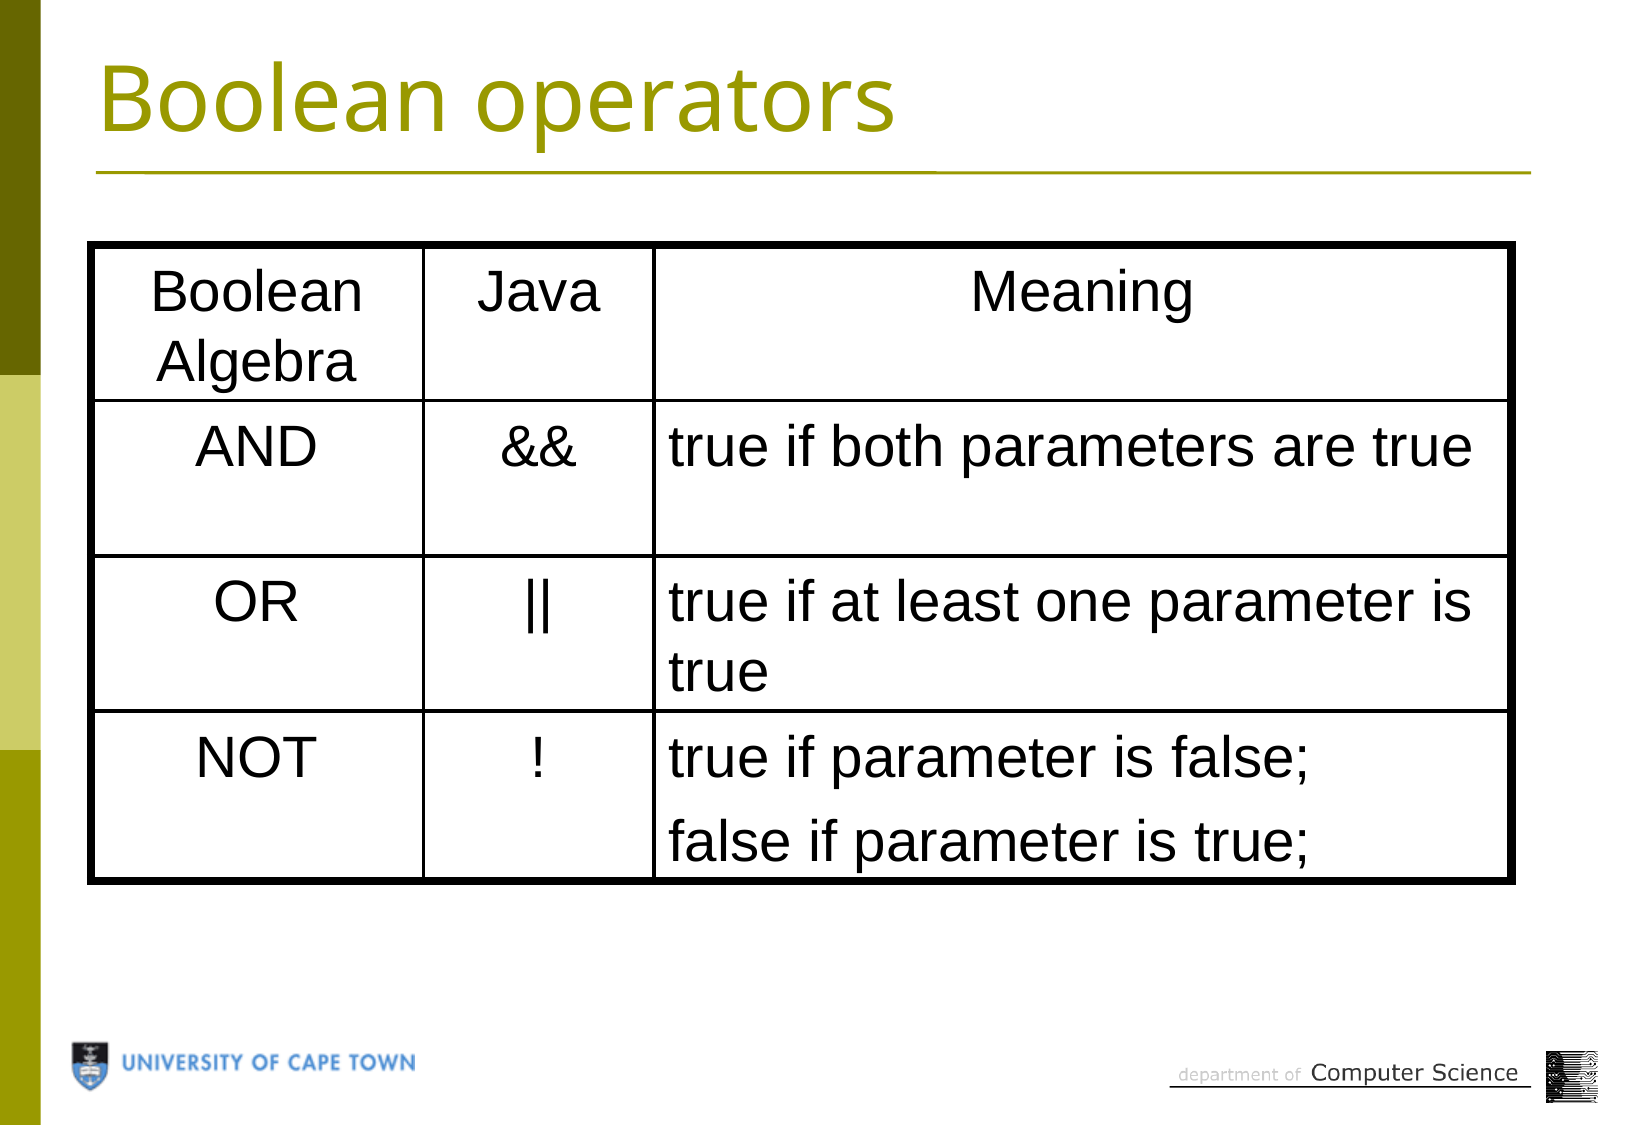

# Boolean operators
| Boolean Algebra | Java | Meaning |
| --- | --- | --- |
| AND | && | true if both parameters are true |
| OR | || | true if at least one parameter is true |
| NOT | ! | true if parameter is false; false if parameter is true; |